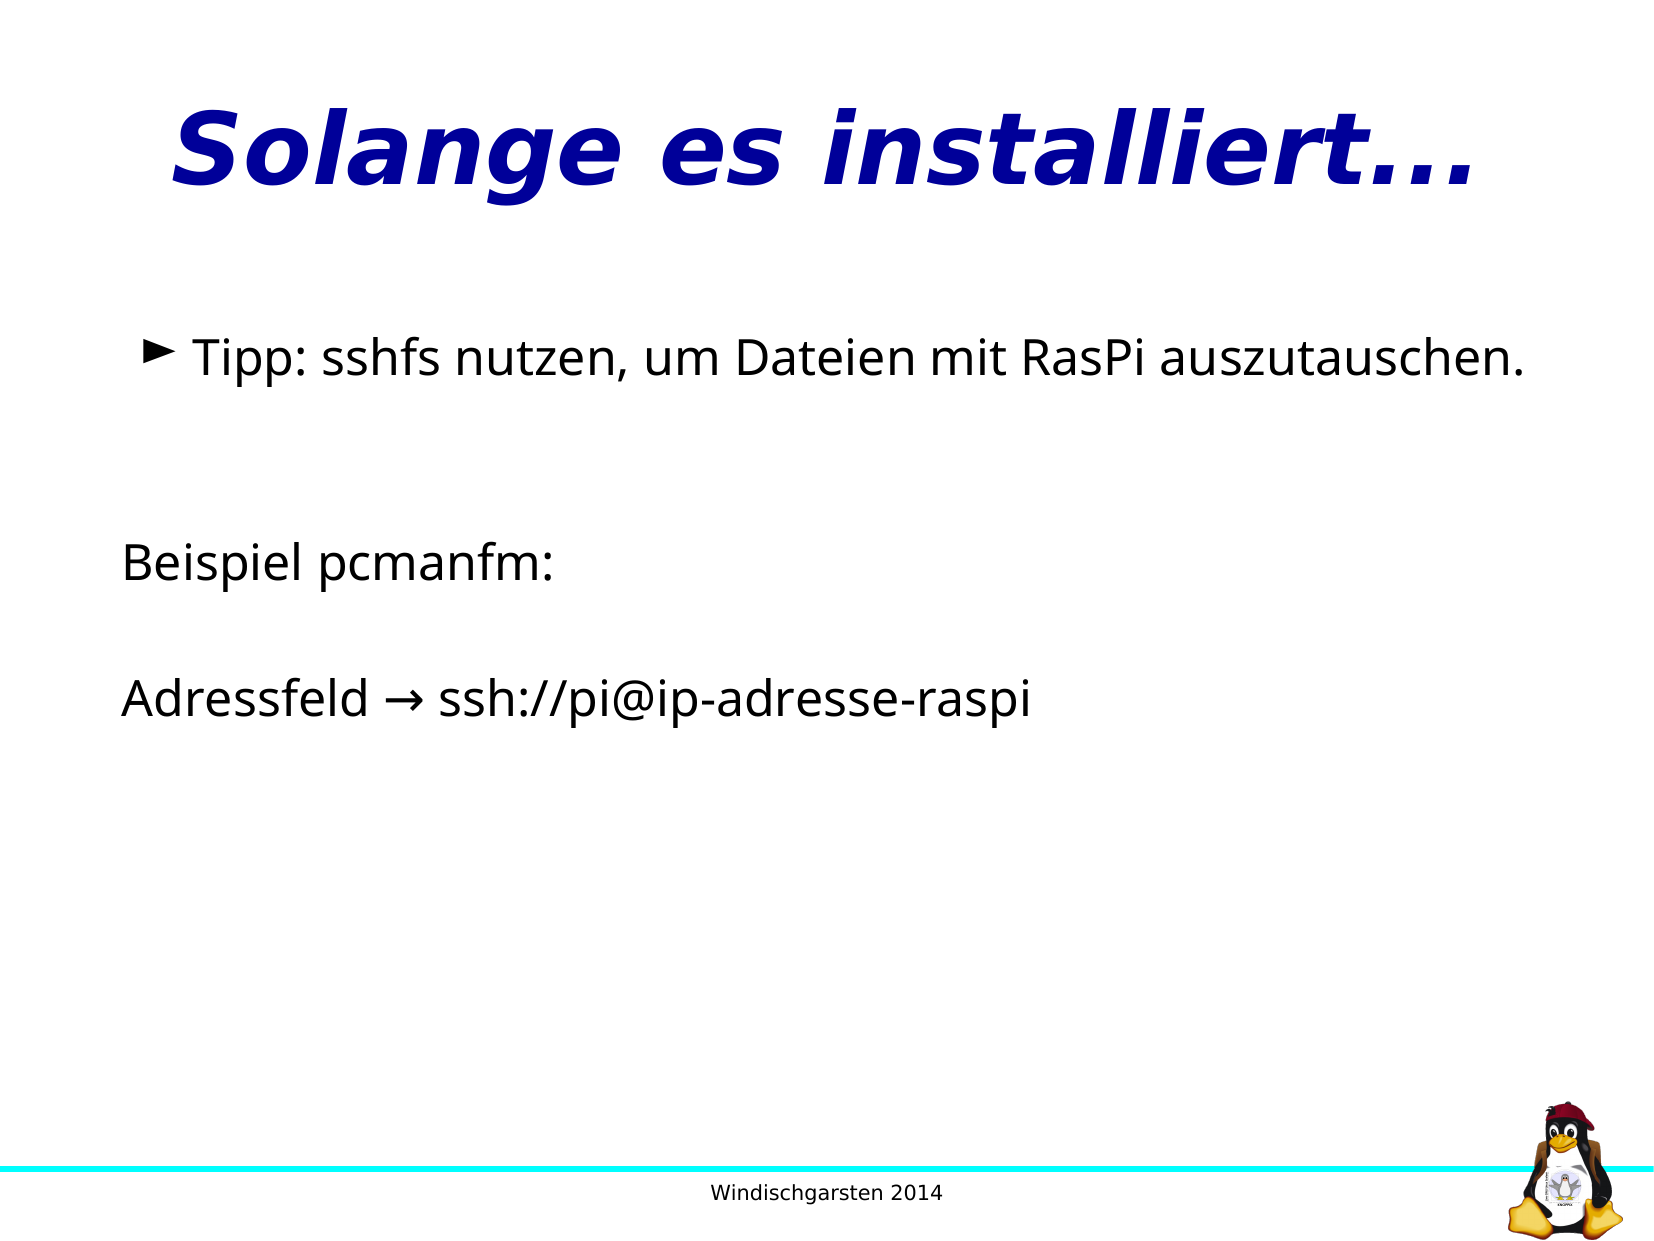

# Solange es installiert...
Tipp: sshfs nutzen, um Dateien mit RasPi auszutauschen.
Beispiel pcmanfm:
Adressfeld → ssh://pi@ip-adresse-raspi